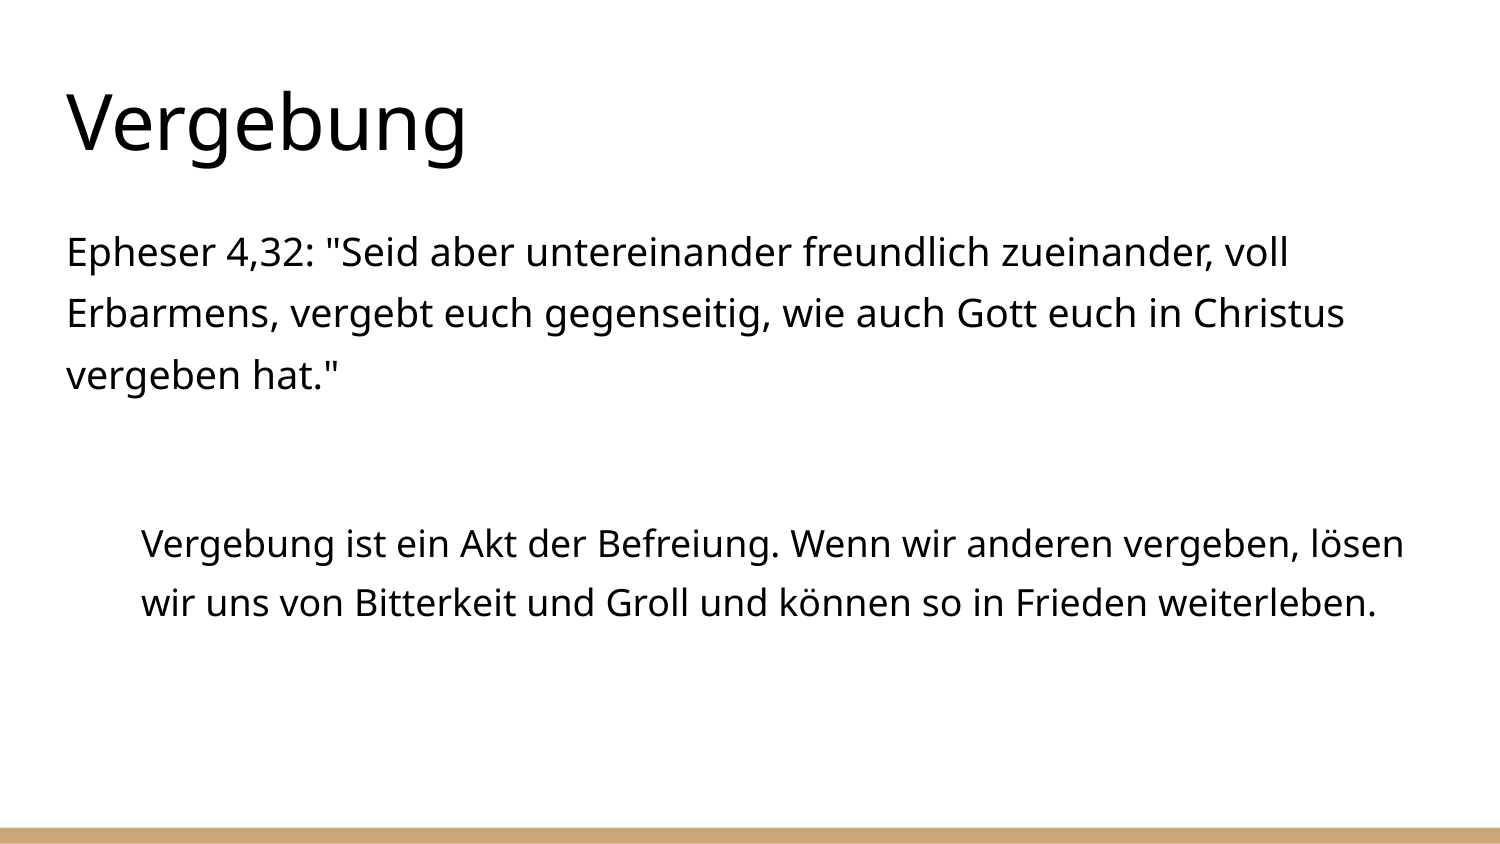

# Vergebung
Epheser 4,32: "Seid aber untereinander freundlich zueinander, voll Erbarmens, vergebt euch gegenseitig, wie auch Gott euch in Christus vergeben hat."
Vergebung ist ein Akt der Befreiung. Wenn wir anderen vergeben, lösen wir uns von Bitterkeit und Groll und können so in Frieden weiterleben.